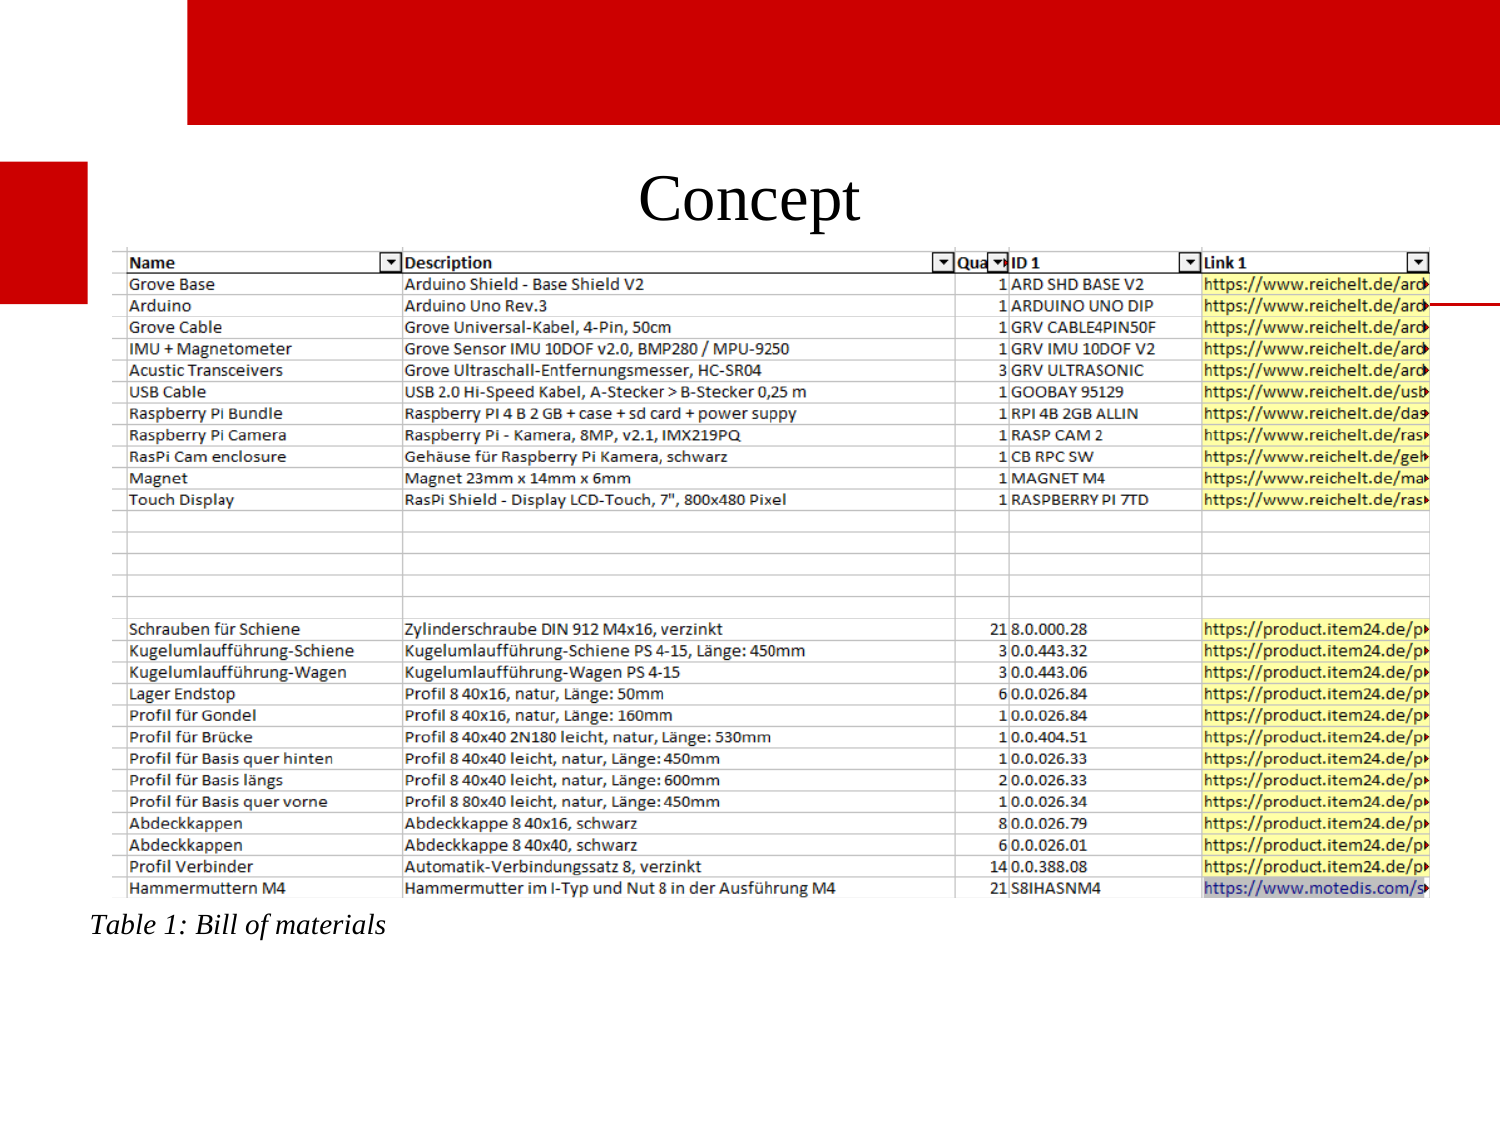

# Concept
Table 1: Bill of materials